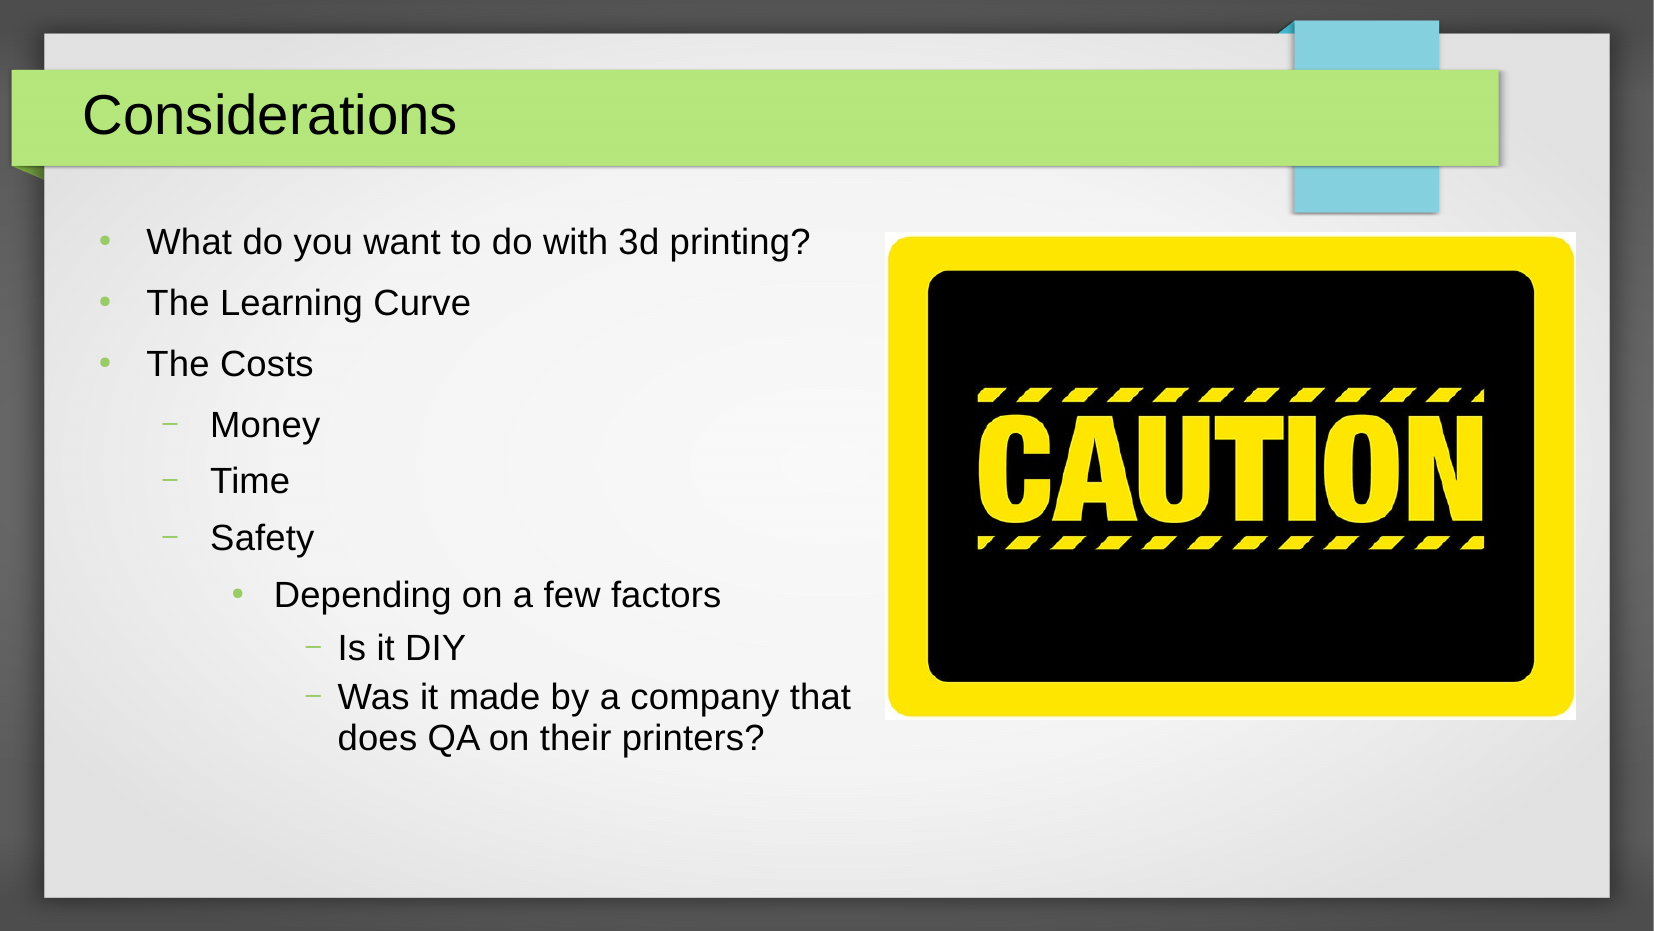

# Considerations
What do you want to do with 3d printing?
The Learning Curve
The Costs
Money
Time
Safety
Depending on a few factors
Is it DIY
Was it made by a company that
does QA on their printers?